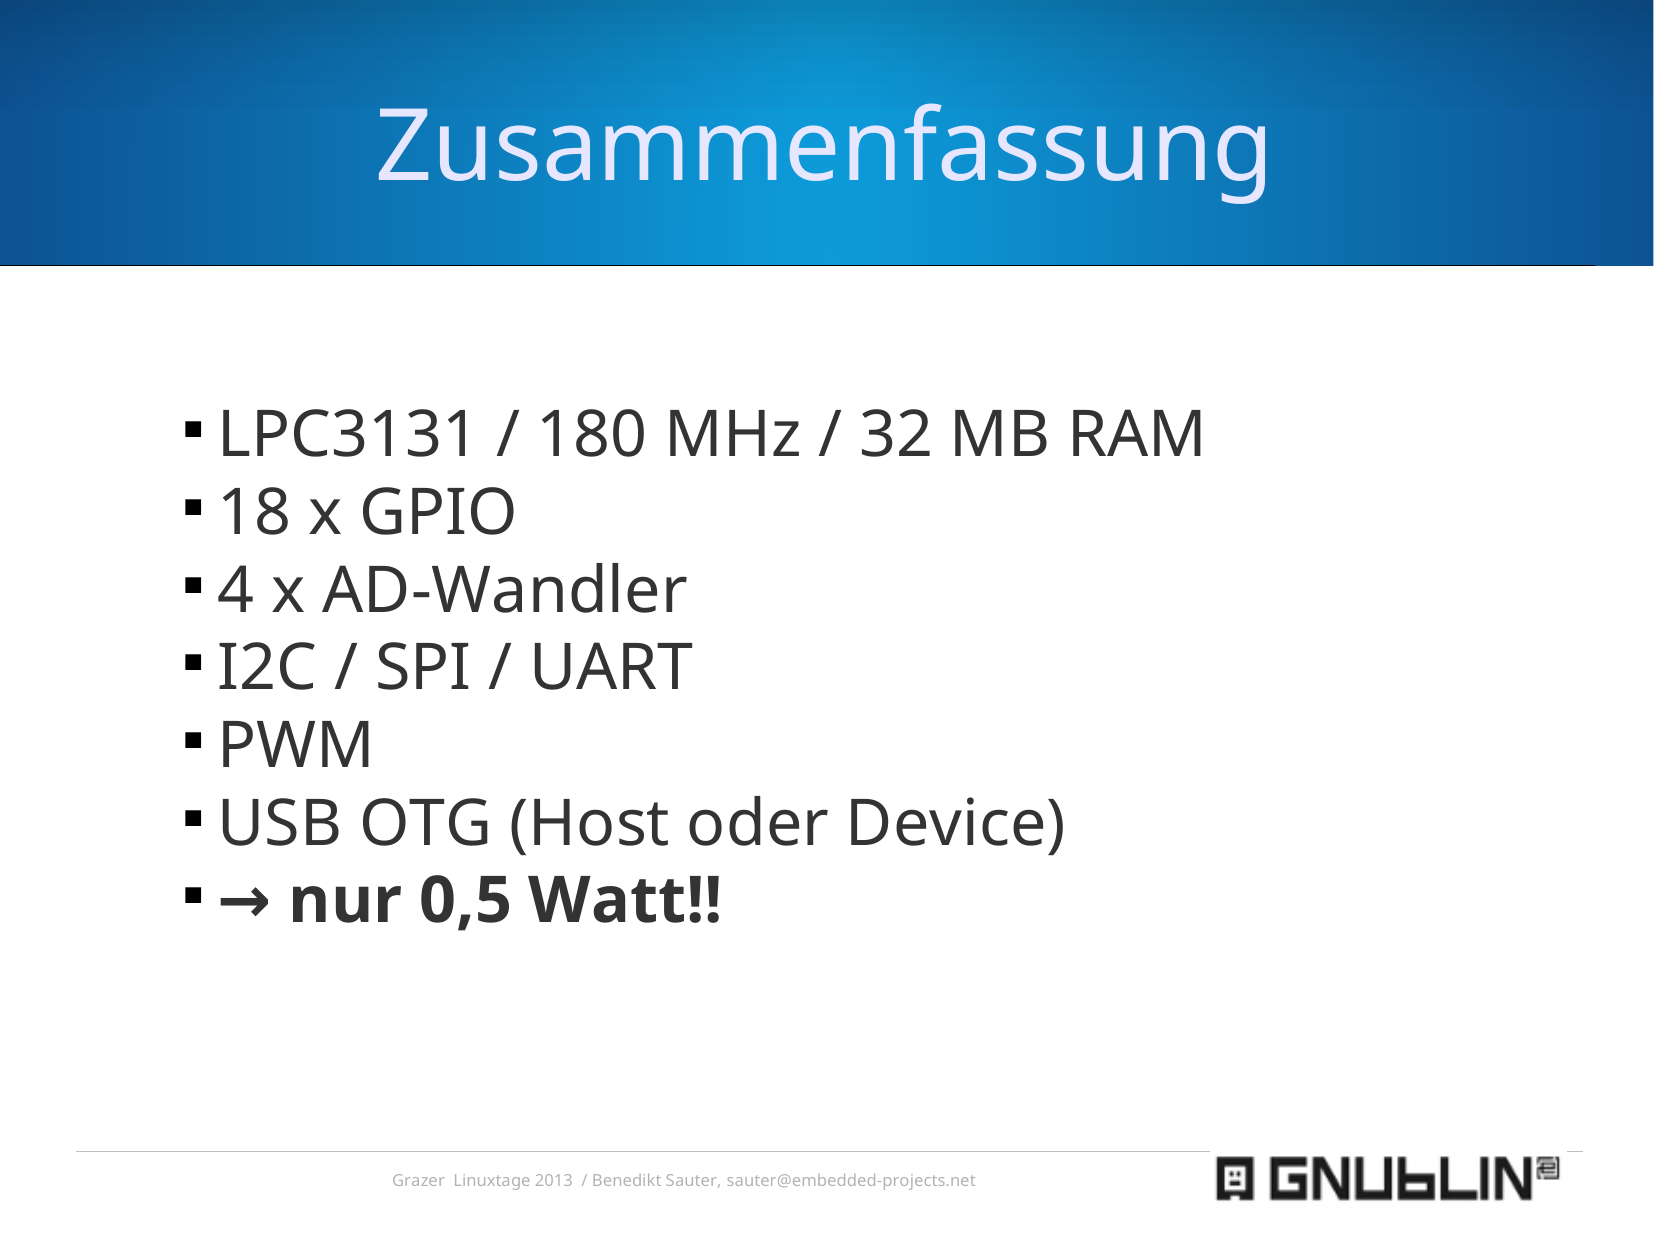

# Zusammenfassung
 LPC3131 / 180 MHz / 32 MB RAM
 18 x GPIO
 4 x AD-Wandler
 I2C / SPI / UART
 PWM
 USB OTG (Host oder Device)
 → nur 0,5 Watt!!